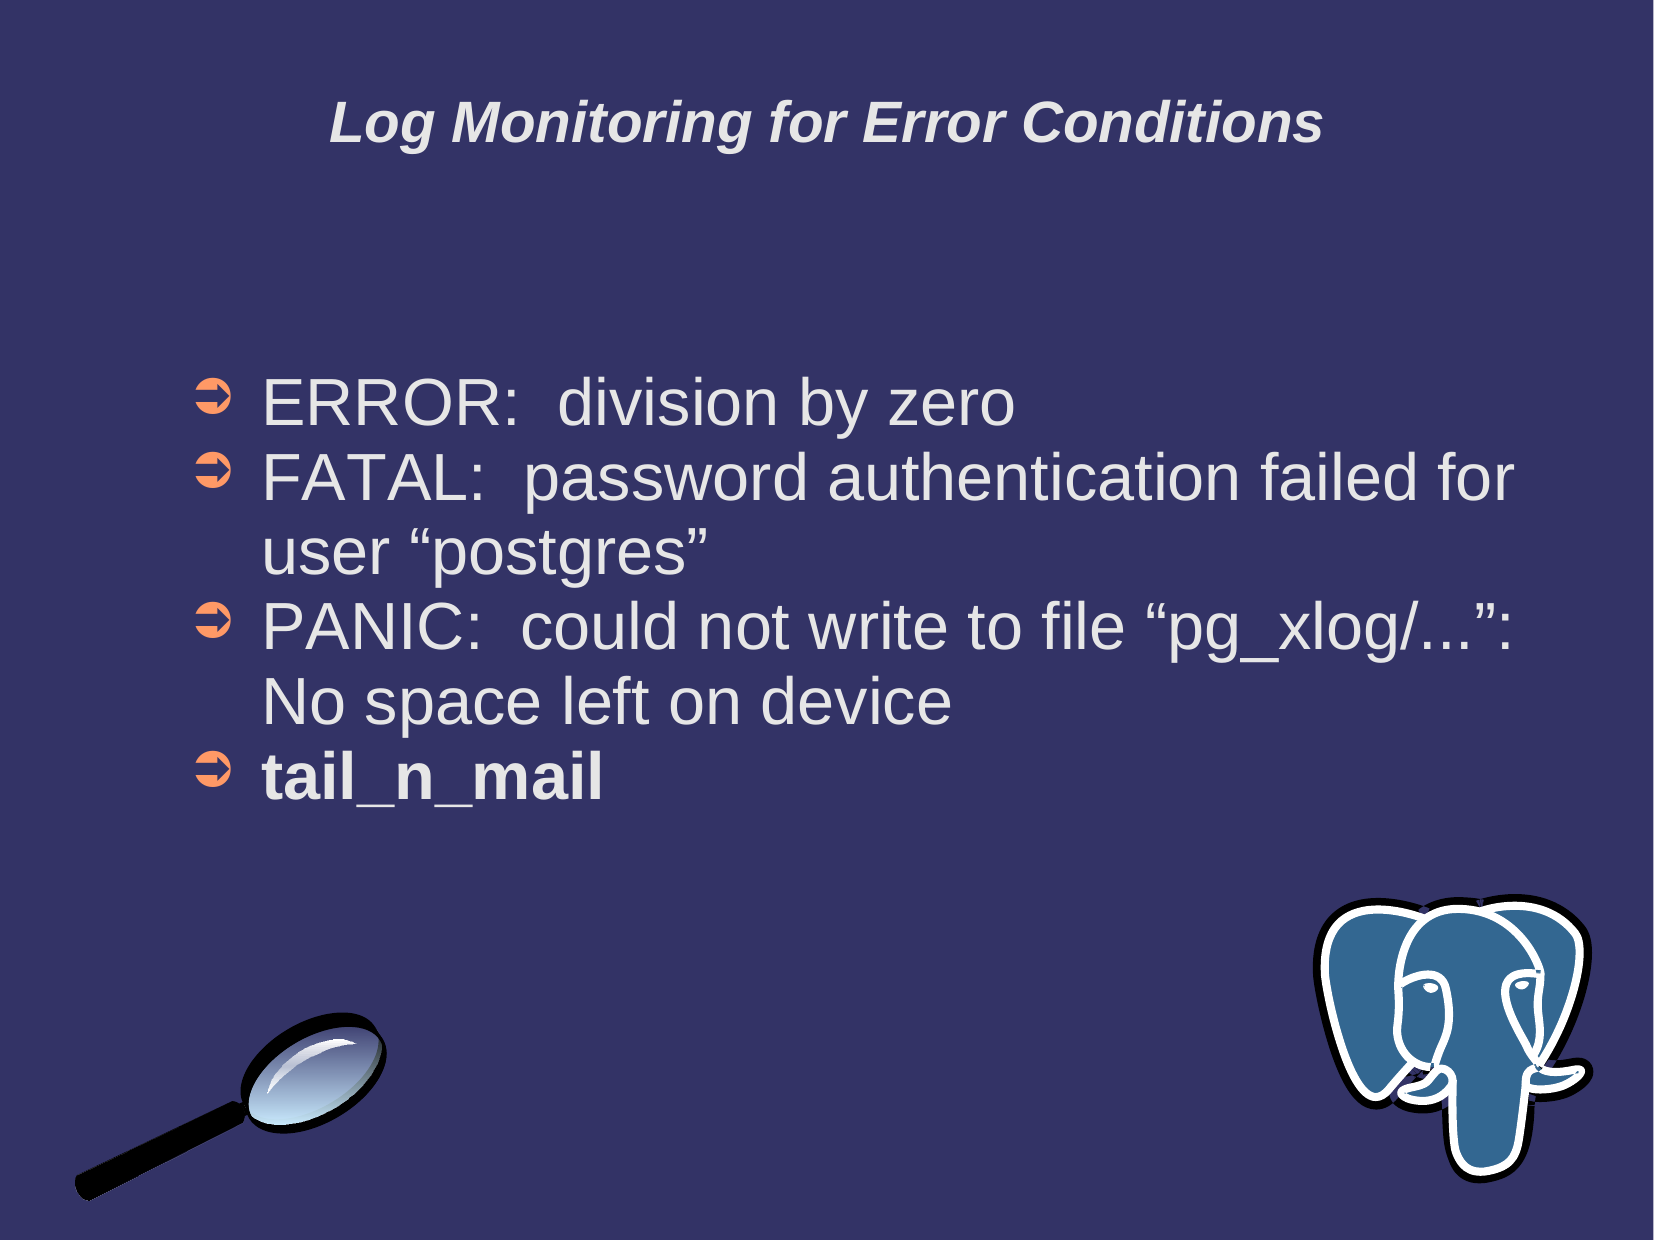

# Log Monitoring for Error Conditions
ERROR: division by zero
FATAL: password authentication failed for user “postgres”
PANIC: could not write to file “pg_xlog/...”: No space left on device
tail_n_mail